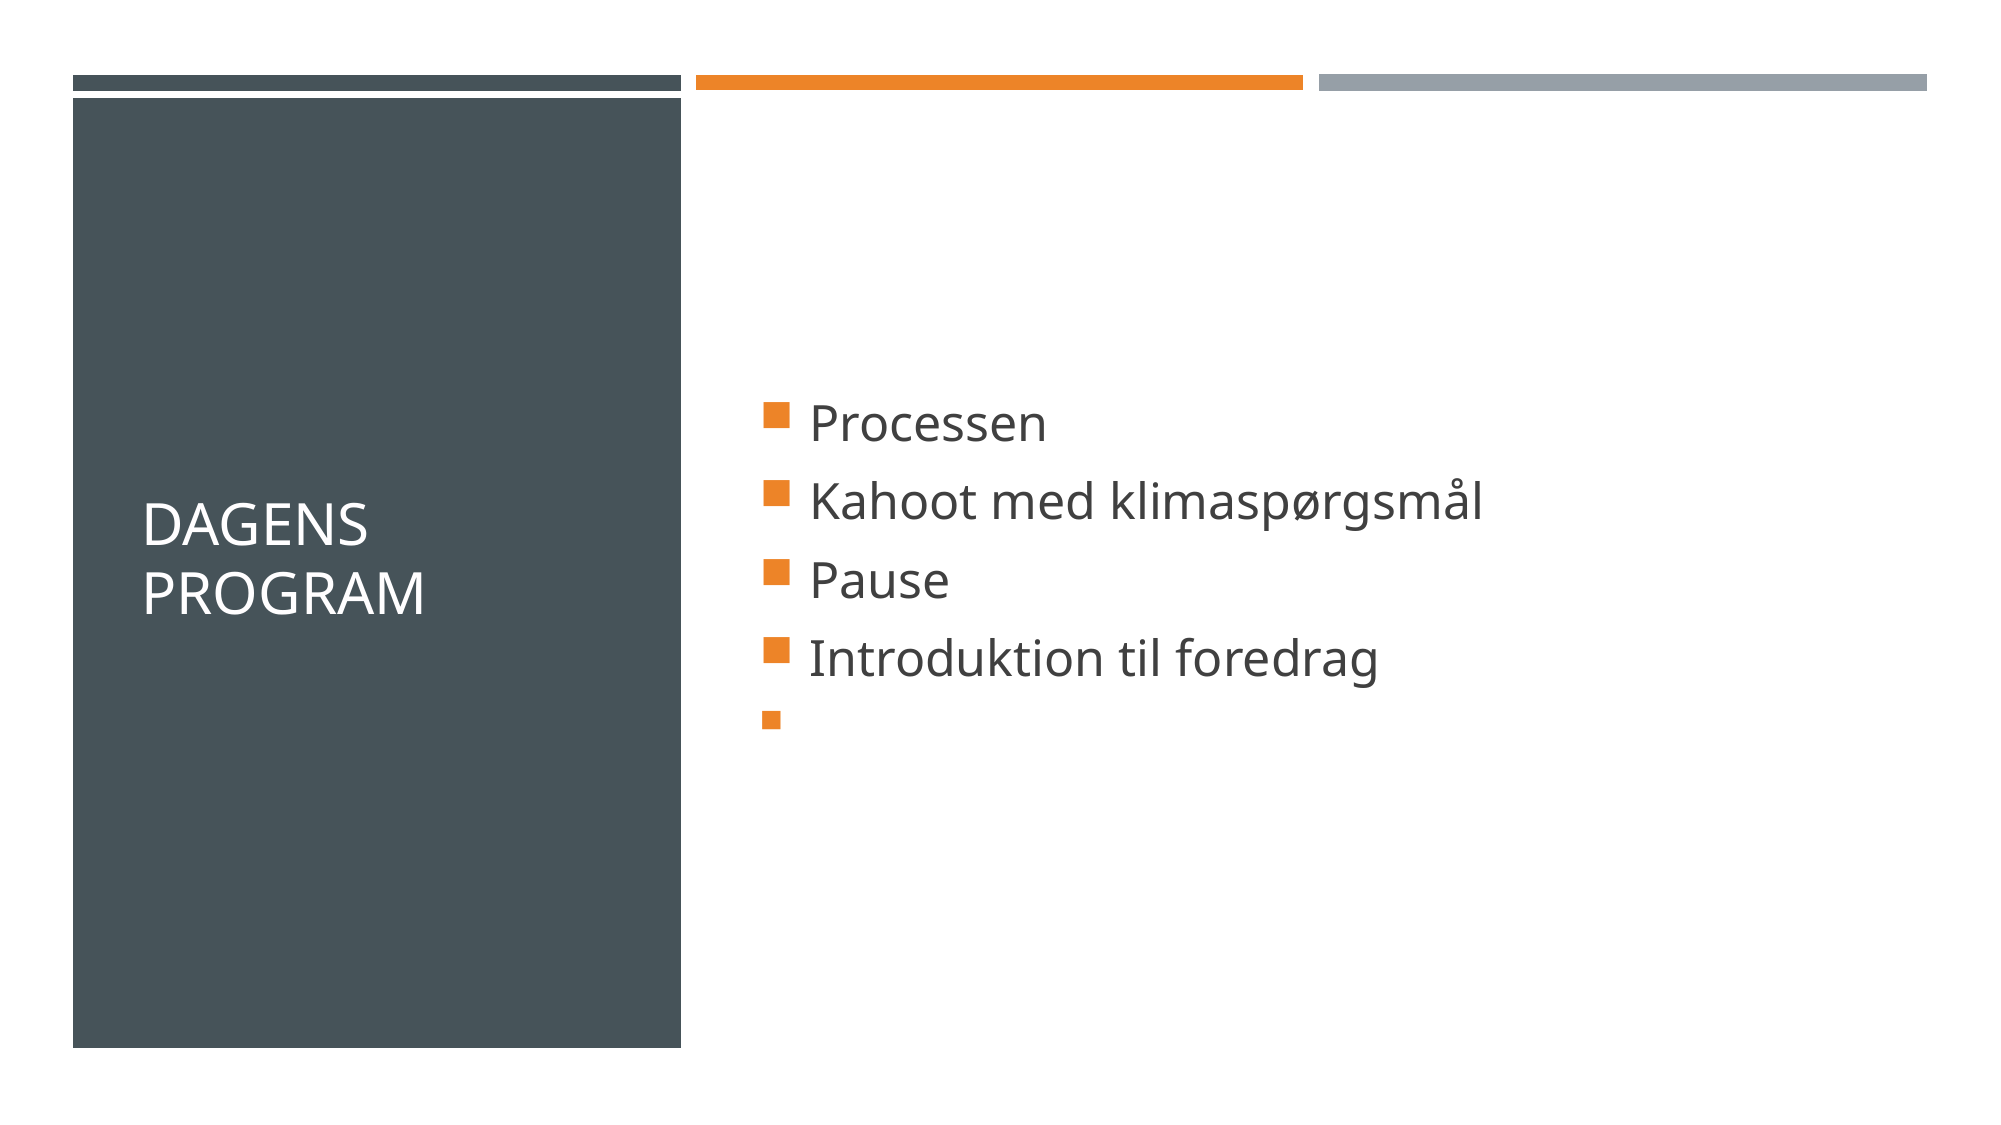

# Dagens Program
Processen
Kahoot med klimaspørgsmål
Pause
Introduktion til foredrag